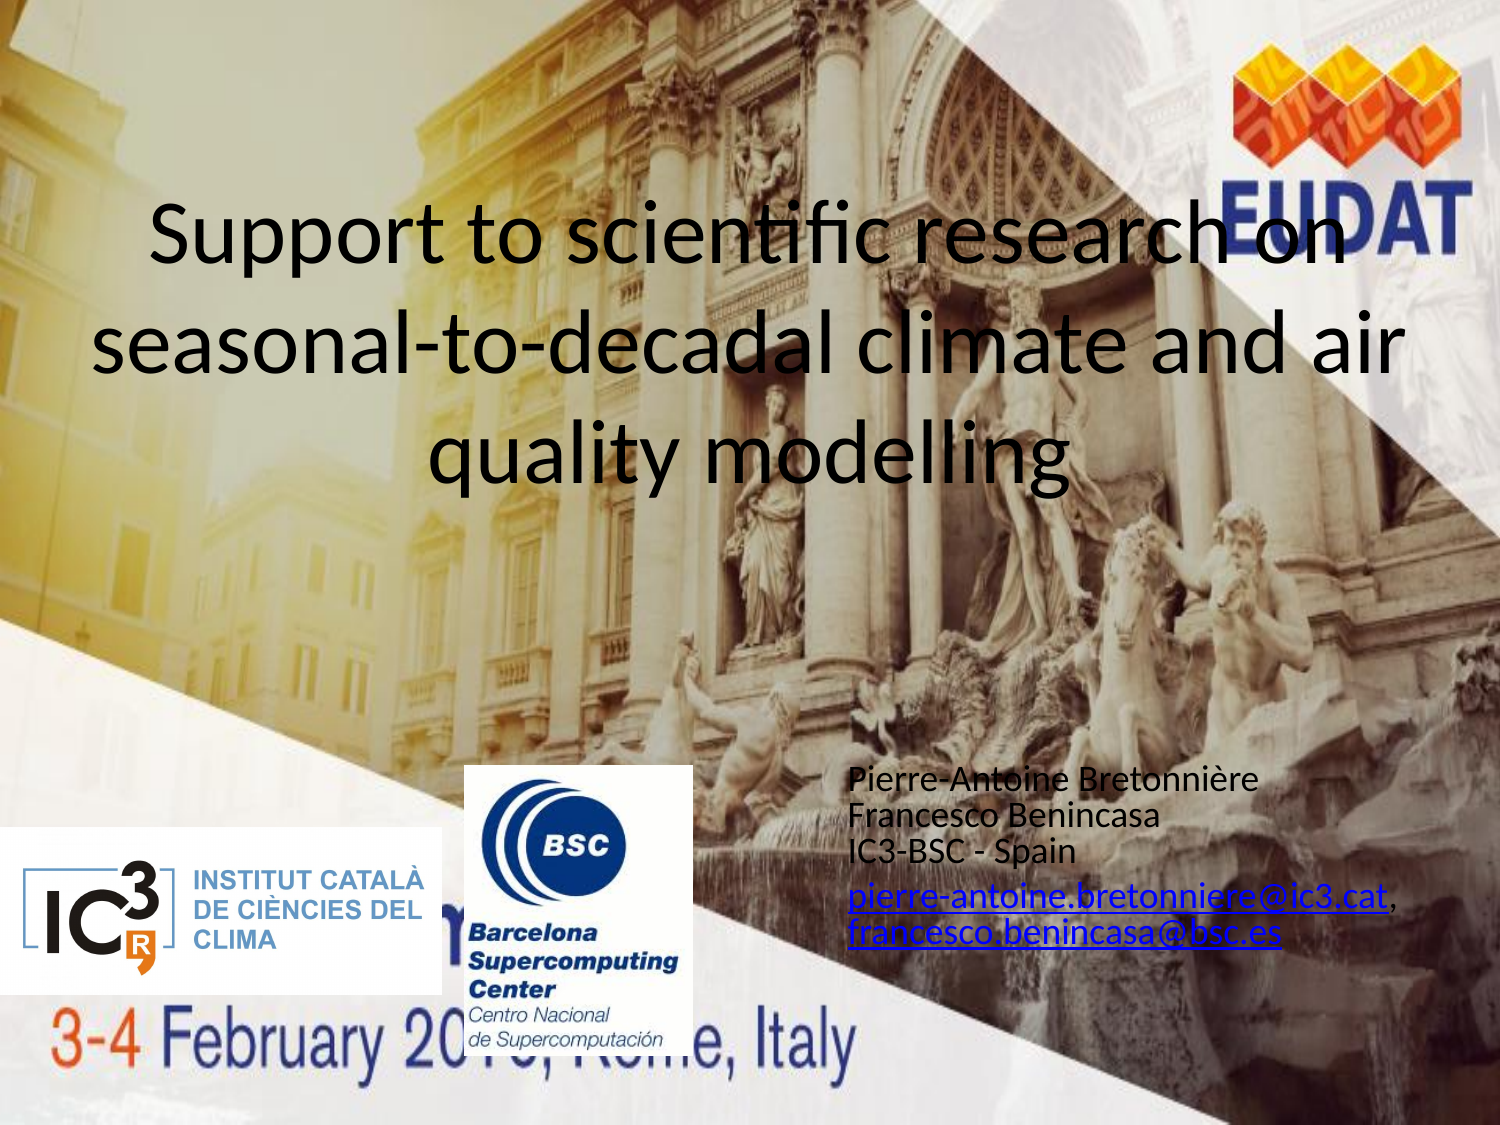

# Support to scientific research on seasonal-to-decadal climate and air quality modelling
Pierre-Antoine Bretonnière
Francesco Benincasa
IC3-BSC - Spain
pierre-antoine.bretonniere@ic3.cat, francesco.benincasa@bsc.es